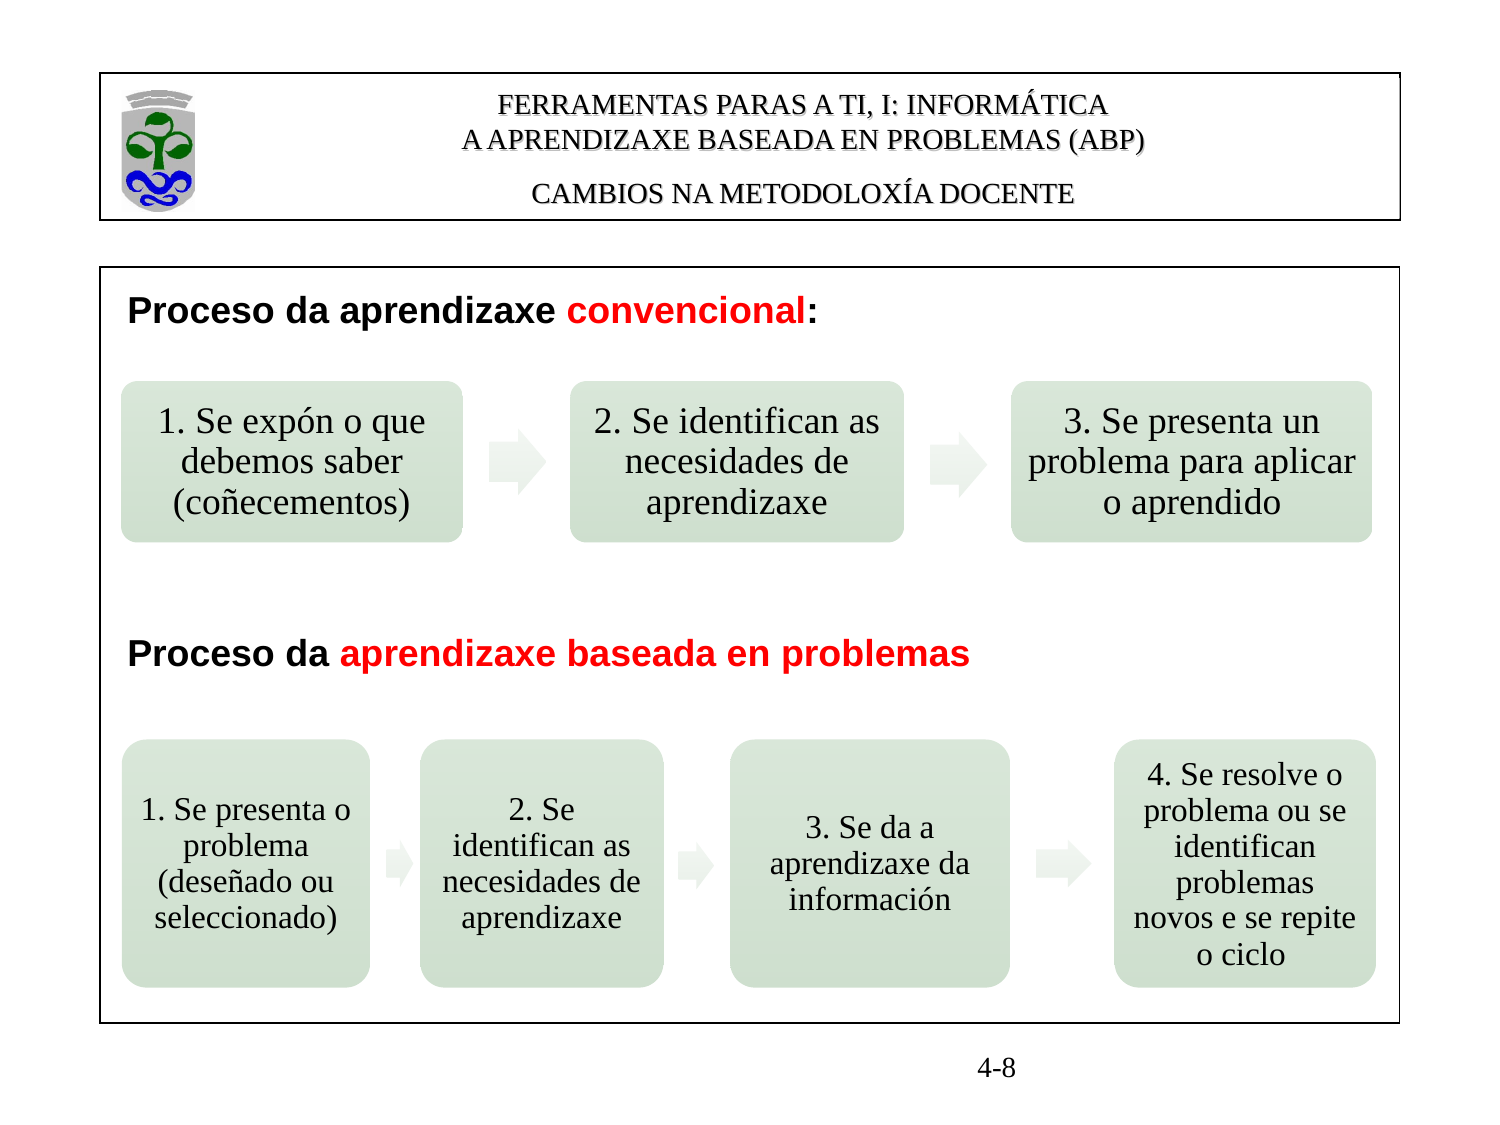

FERRAMENTAS PARAS A TI, I: INFORMÁTICA
A APRENDIZAXE BASEADA EN PROBLEMAS (ABP)
CAMBIOS NA METODOLOXÍA DOCENTE
CAMBIOS NA METODOLOXÍA DOCENTE
Proceso da aprendizaxe convencional:
1. Se expón o que debemos saber (coñecementos)
2. Se identifican as necesidades de aprendizaxe
3. Se presenta un problema para aplicar o aprendido
Proceso da aprendizaxe baseada en problemas
1. Se presenta o problema (deseñado ou seleccionado)
2. Se identifican as necesidades de aprendizaxe
3. Se da a aprendizaxe da información
4. Se resolve o problema ou se identifican problemas novos e se repite o ciclo